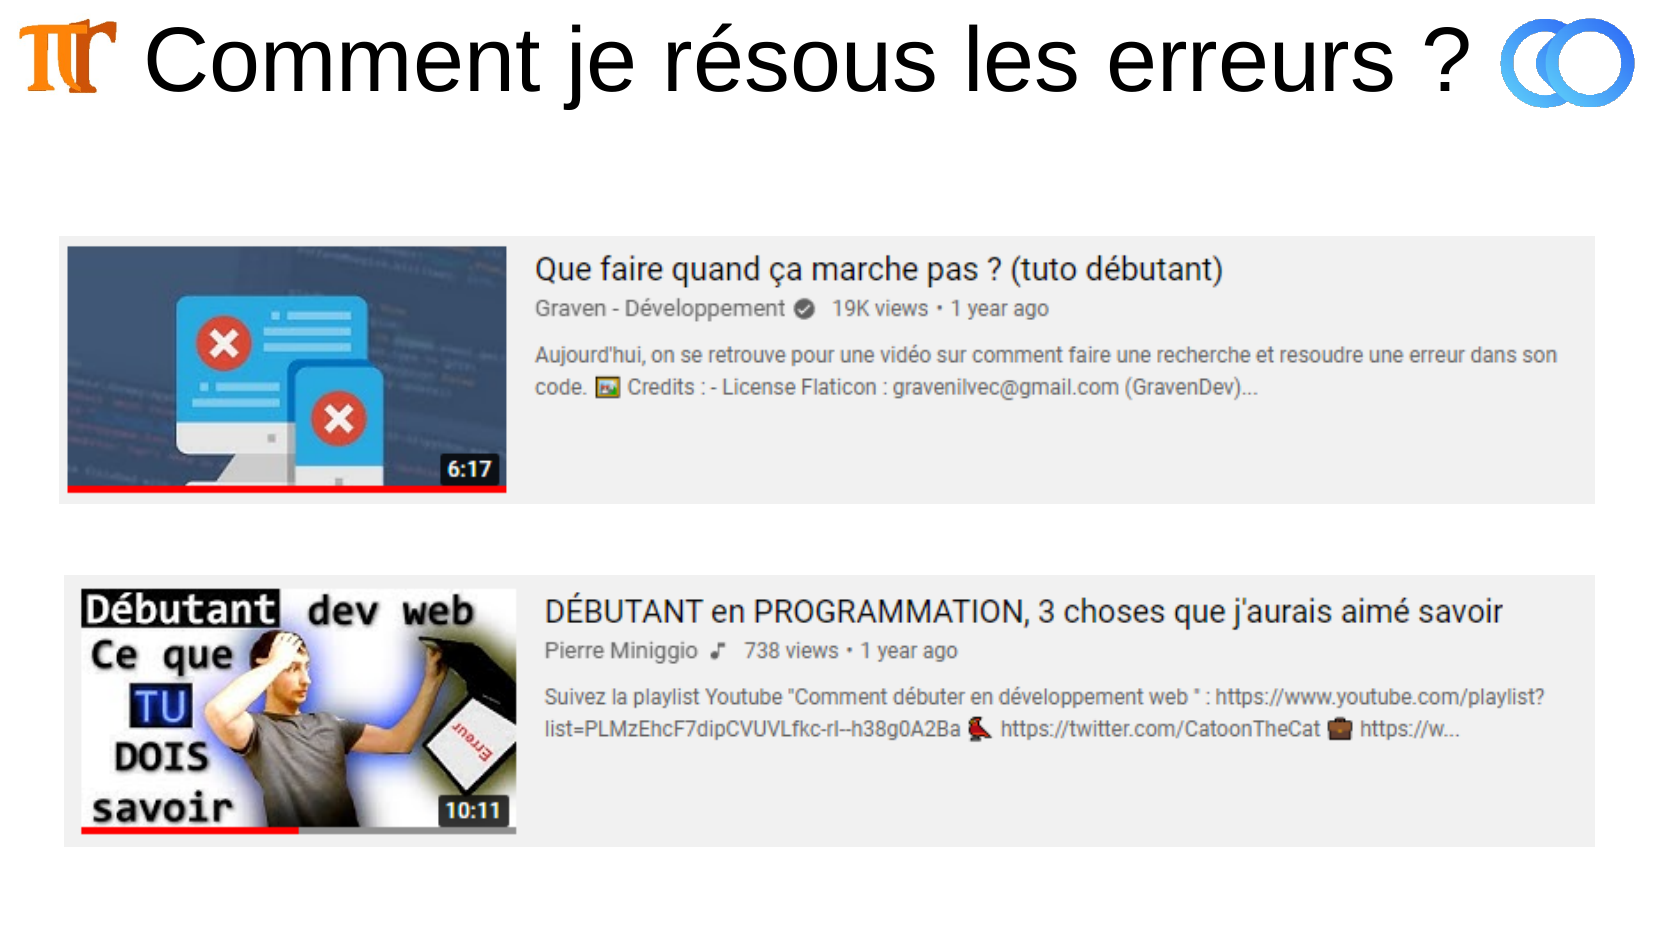

# Comment je résous les erreurs ?